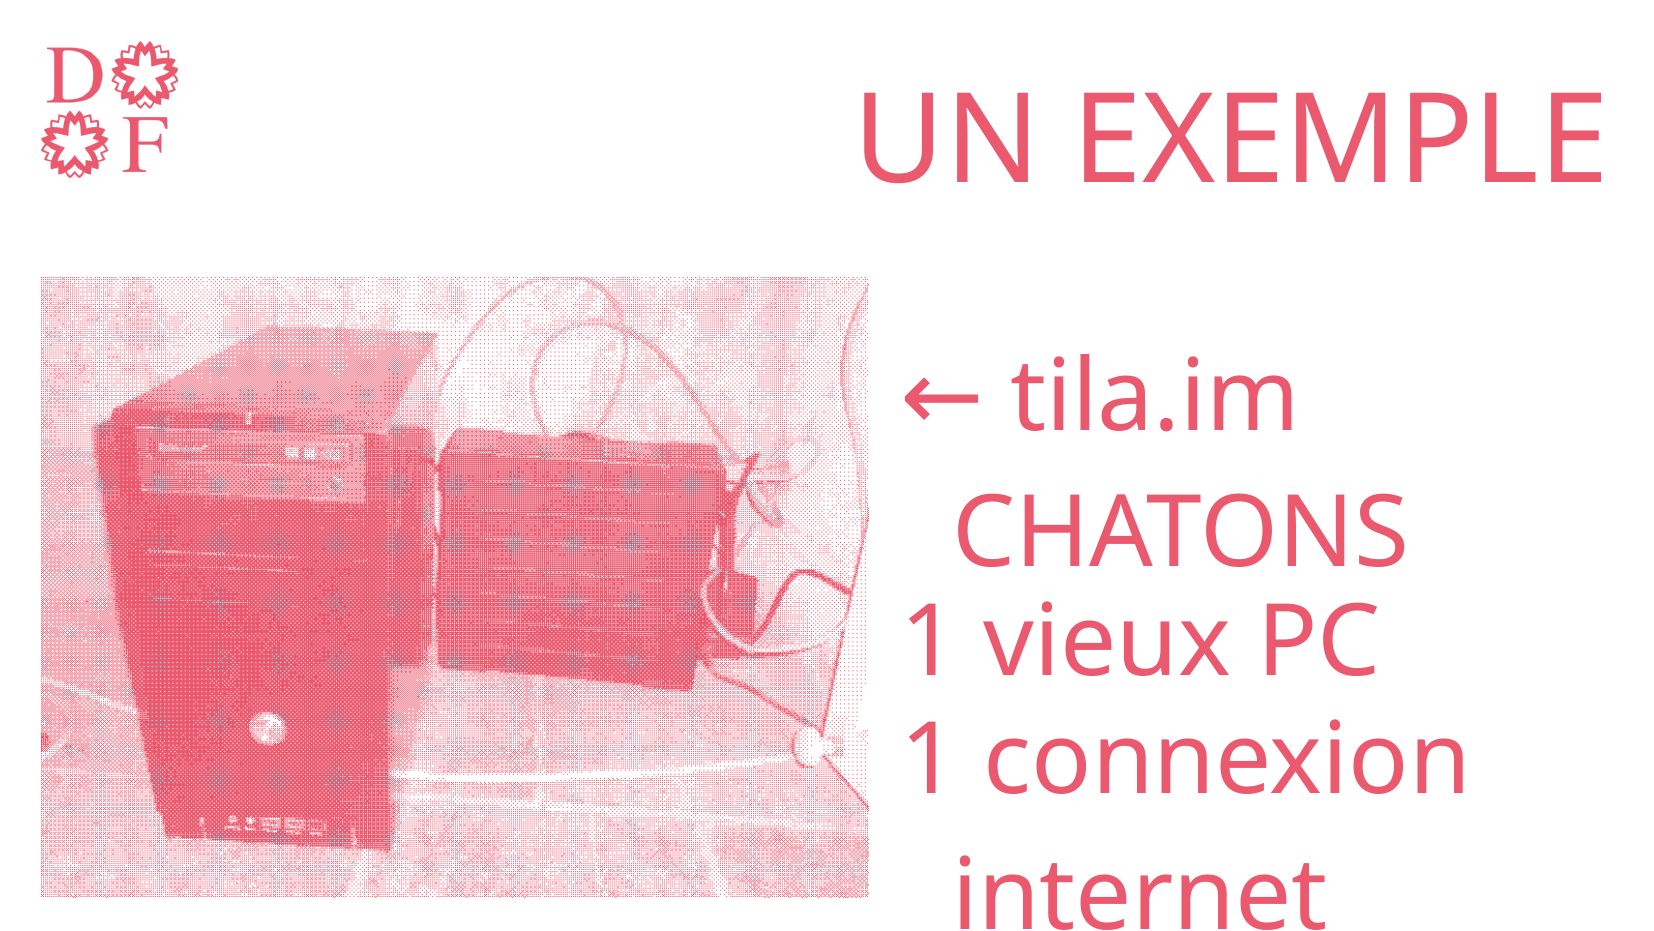

UN EXEMPLE
← tila.im
 CHATONS
1 vieux PC
1 connexion internet